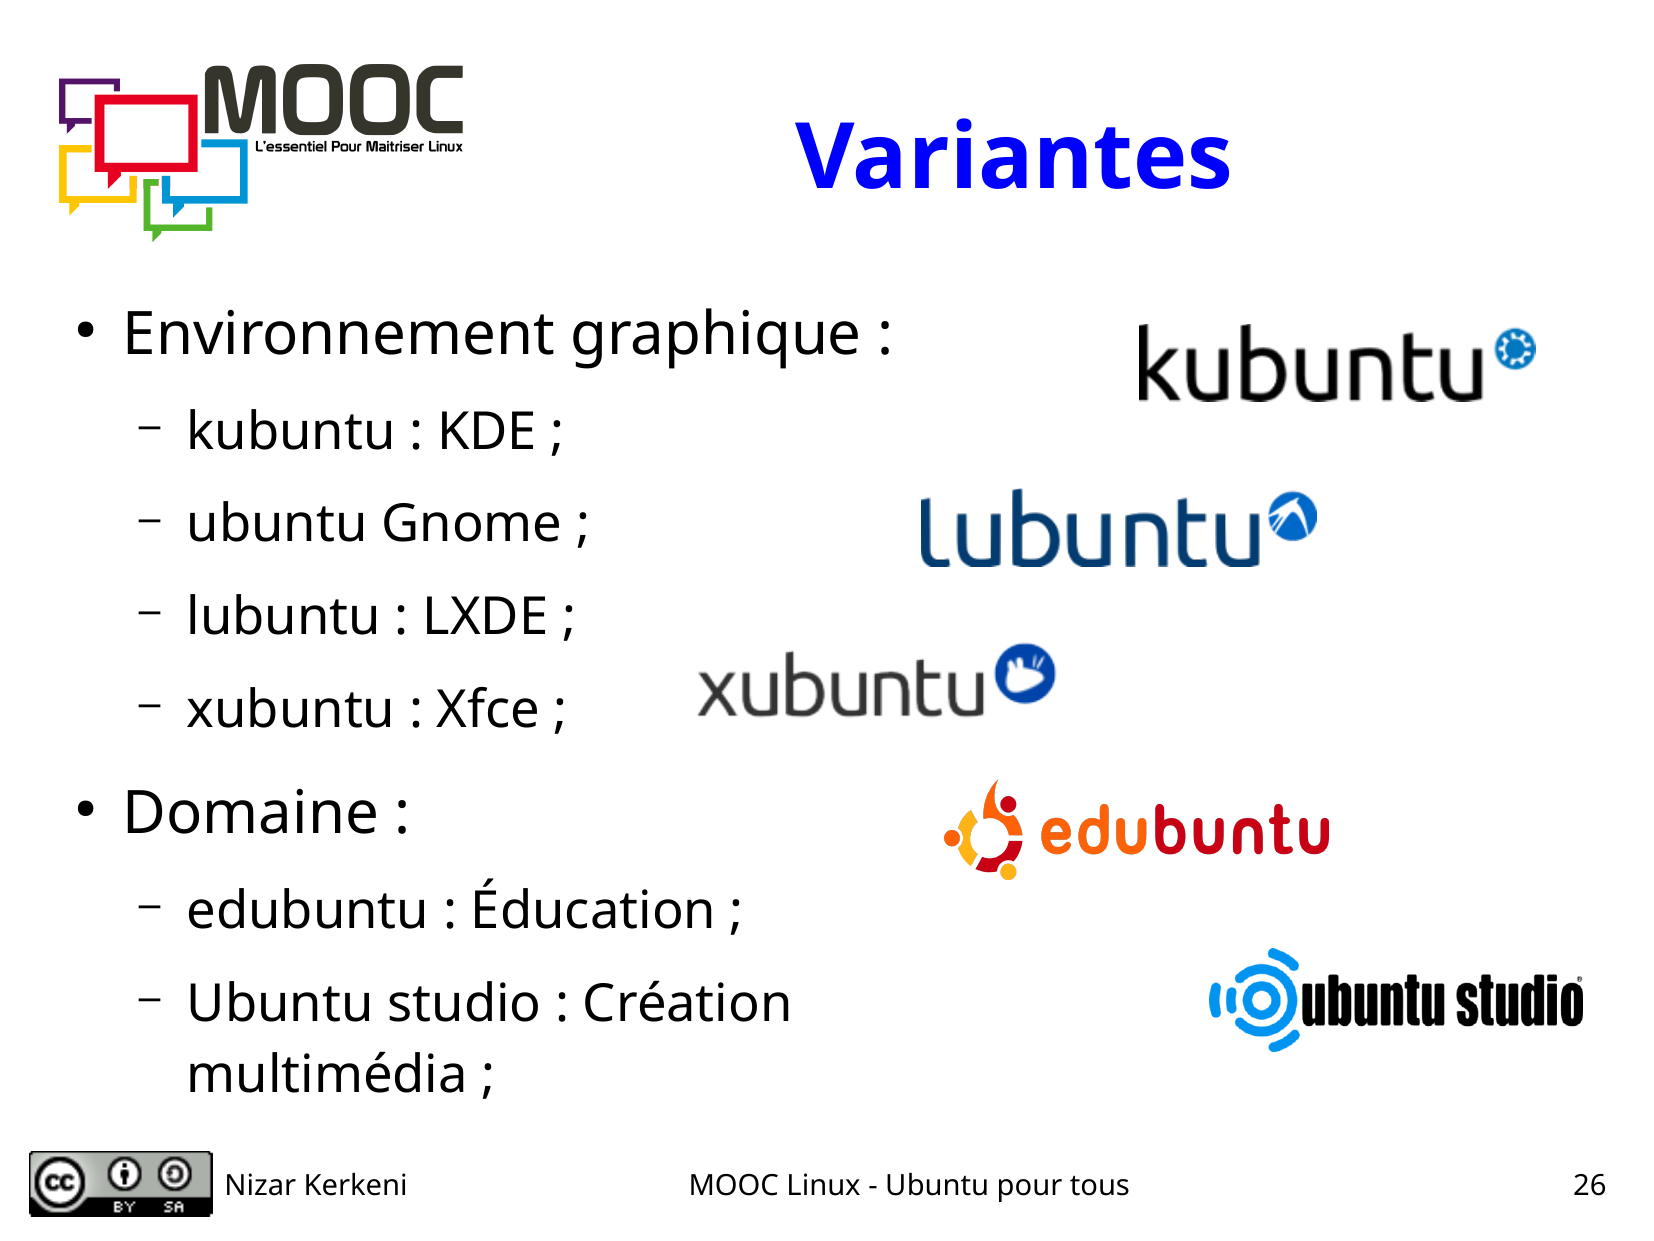

# Variantes
Environnement graphique :
kubuntu : KDE ;
ubuntu Gnome ;
lubuntu : LXDE ;
xubuntu : Xfce ;
Domaine :
edubuntu : Éducation ;
Ubuntu studio : Création multimédia ;
MOOC Linux - Ubuntu pour tous
26